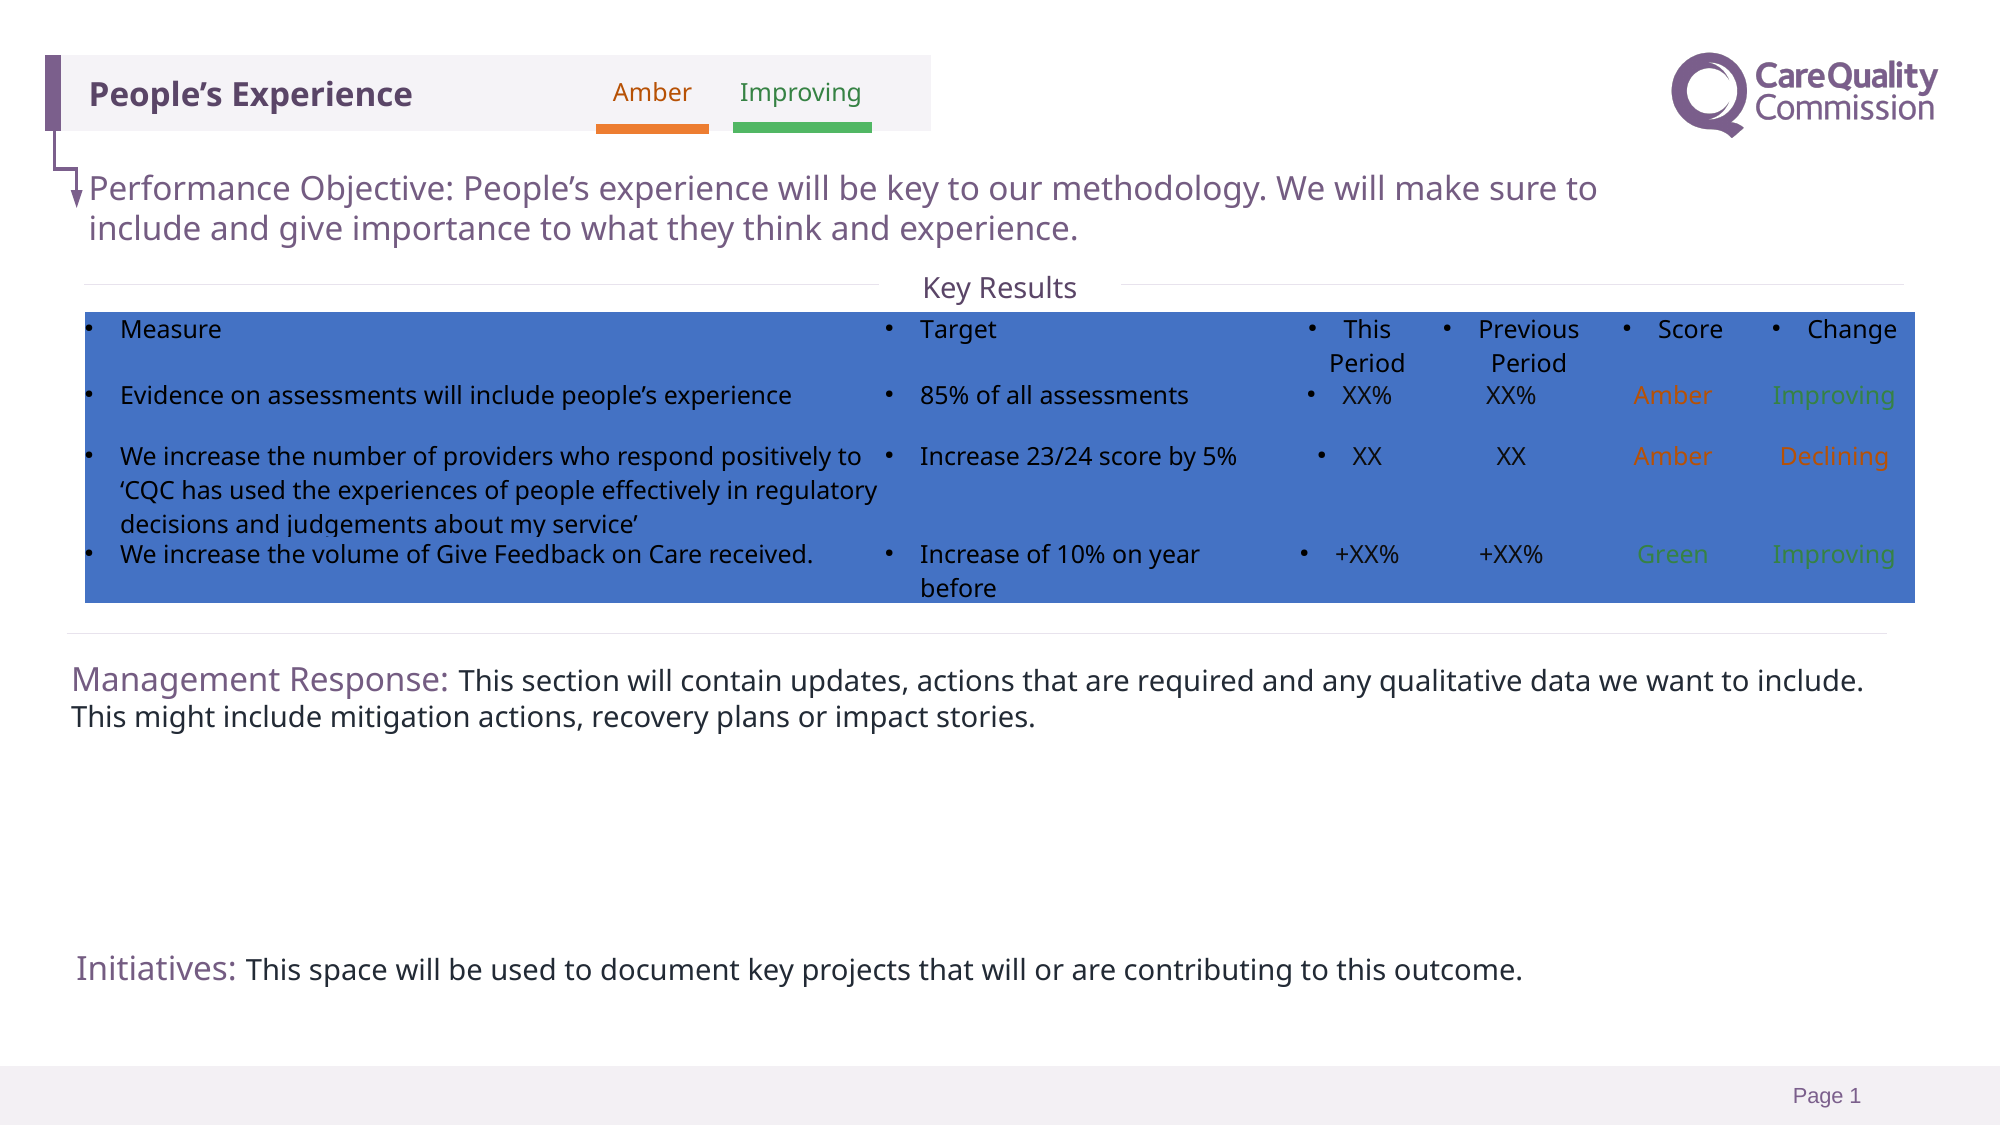

People’s Experience
Amber
Improving
# Performance Objective: People’s experience will be key to our methodology. We will make sure to include and give importance to what they think and experience.
Key Results
| Measure | Target | This Period | Previous Period | Score | Change |
| --- | --- | --- | --- | --- | --- |
| Evidence on assessments will include people’s experience | 85% of all assessments | XX% | XX% | Amber | Improving |
| We increase the number of providers who respond positively to ‘CQC has used the experiences of people effectively in regulatory decisions and judgements about my service’ | Increase 23/24 score by 5% | XX | XX | Amber | Declining |
| We increase the volume of Give Feedback on Care received. | Increase of 10% on year before | +XX% | +XX% | Green | Improving |
Management Response: This section will contain updates, actions that are required and any qualitative data we want to include. This might include mitigation actions, recovery plans or impact stories.
Initiatives: This space will be used to document key projects that will or are contributing to this outcome.
Page 1